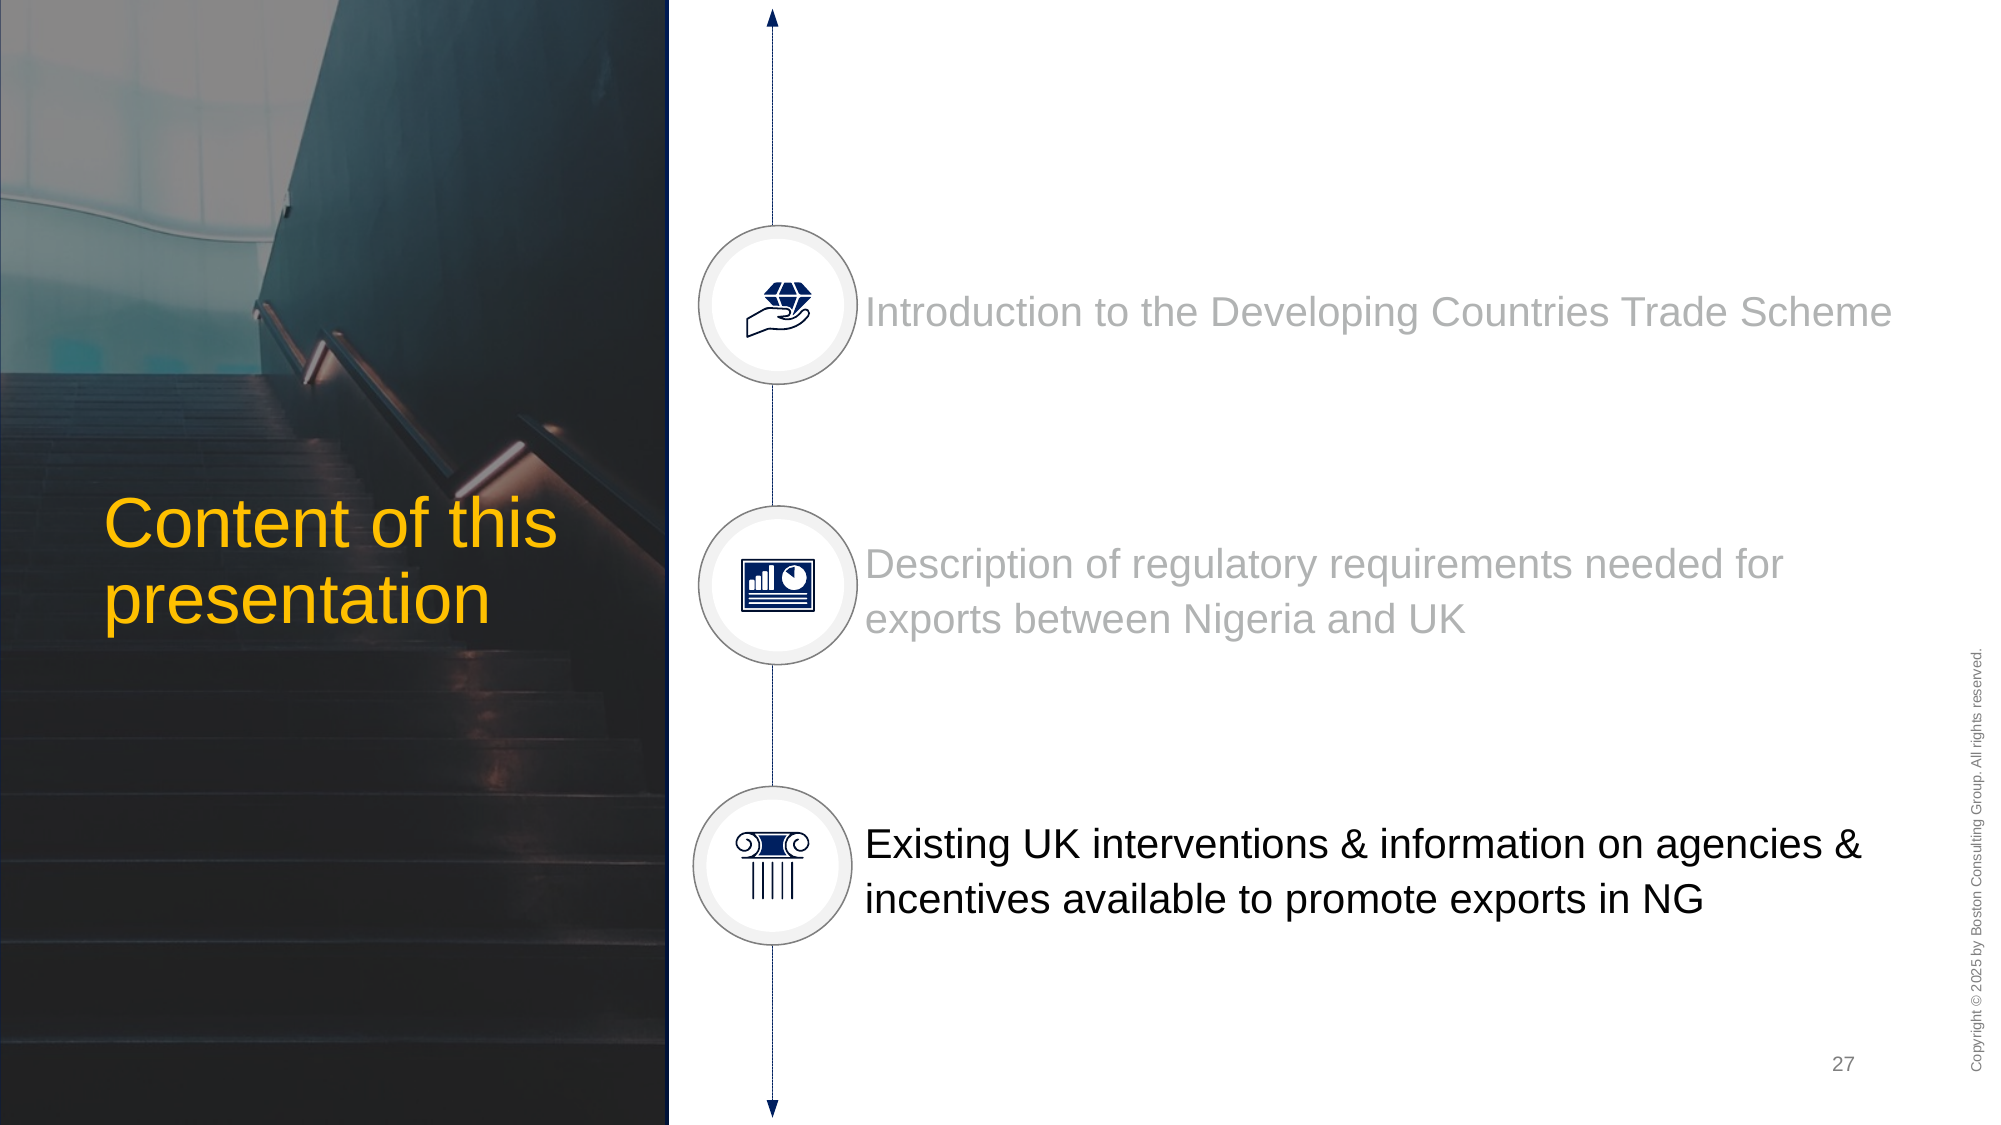

Introduction to the Developing Countries Trade Scheme
# Content of this presentation
Description of regulatory requirements needed for exports between Nigeria and UK
Existing UK interventions & information on agencies & incentives available to promote exports in NG